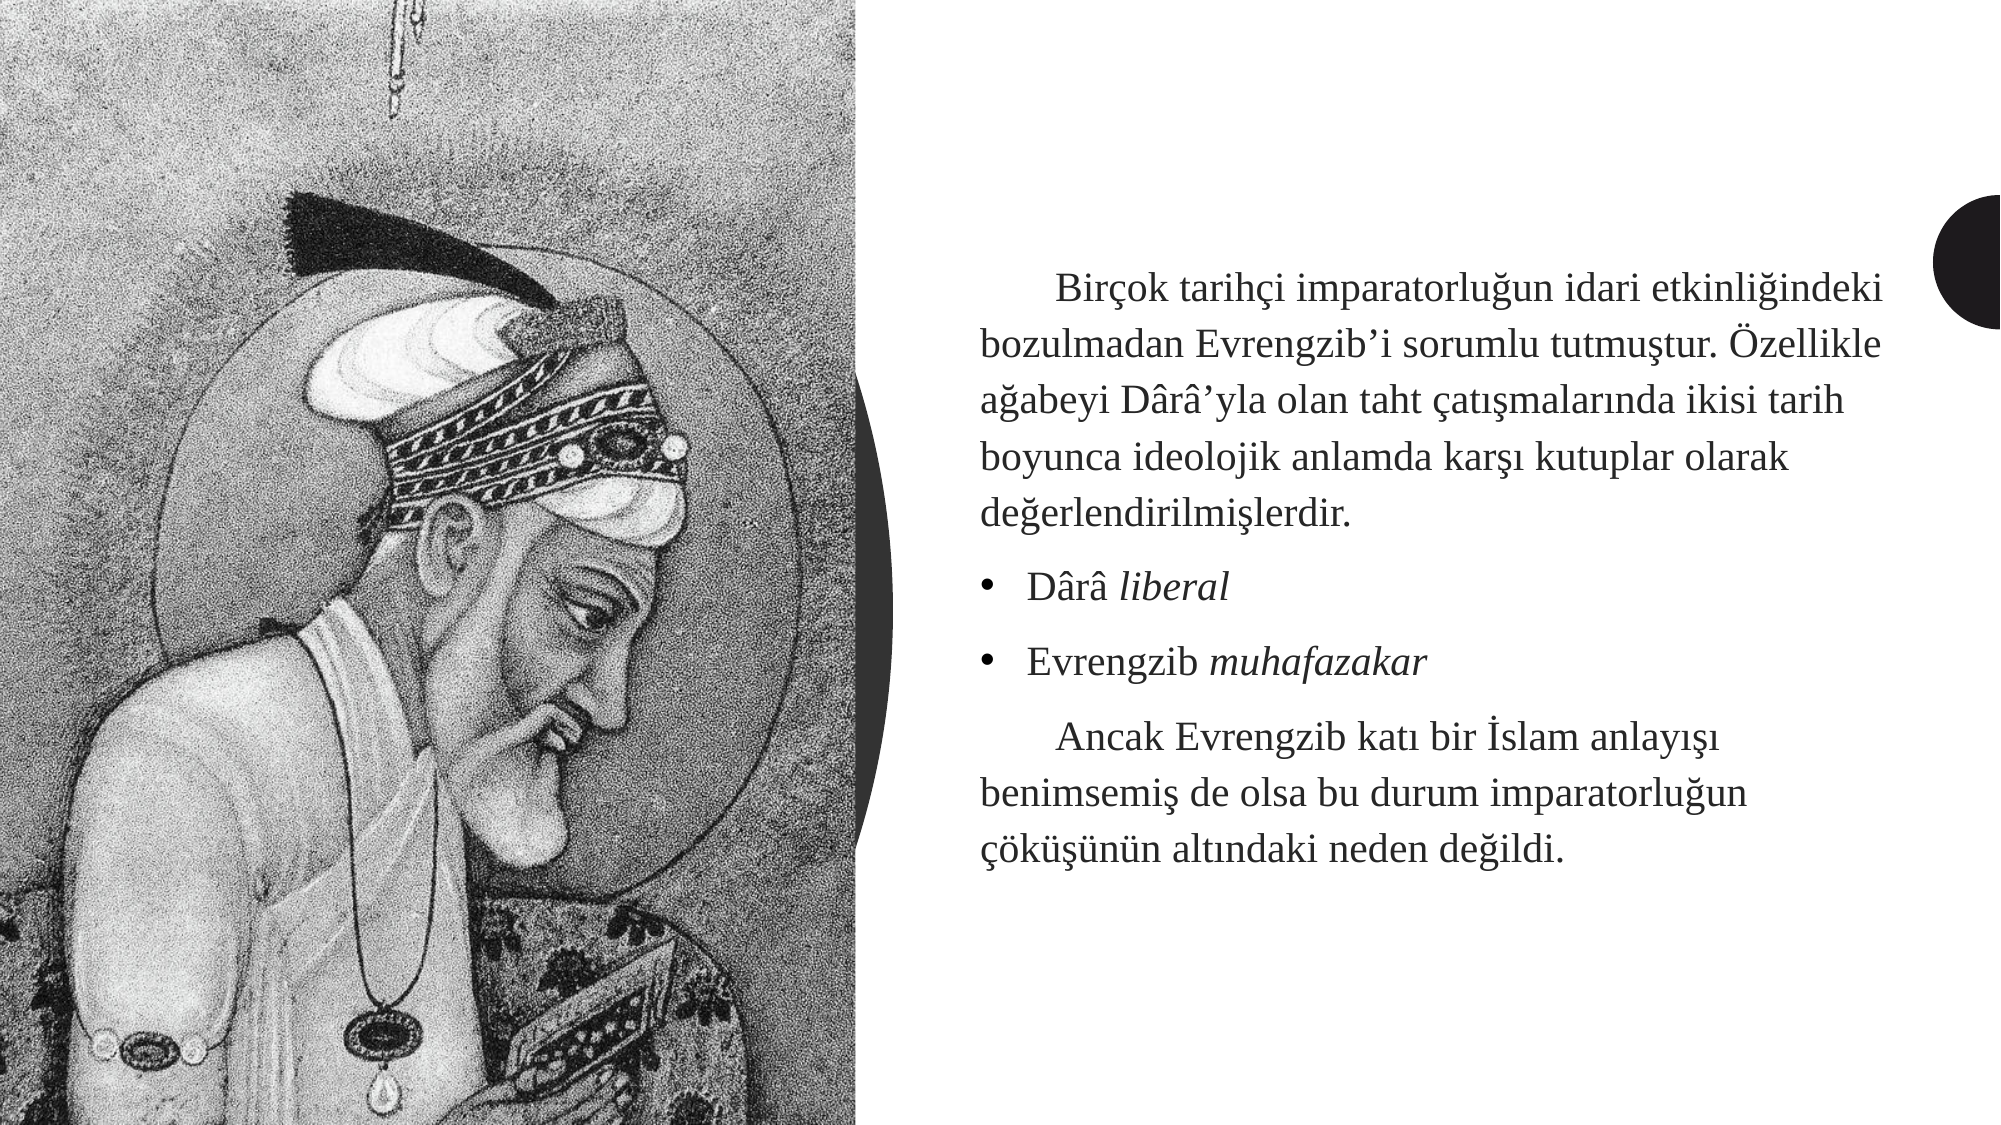

Birçok tarihçi imparatorluğun idari etkinliğindeki bozulmadan Evrengzib’i sorumlu tutmuştur. Özellikle ağabeyi Dârâ’yla olan taht çatışmalarında ikisi tarih boyunca ideolojik anlamda karşı kutuplar olarak değerlendirilmişlerdir.
Dârâ liberal
Evrengzib muhafazakar
	Ancak Evrengzib katı bir İslam anlayışı benimsemiş de olsa bu durum imparatorluğun çöküşünün altındaki neden değildi.